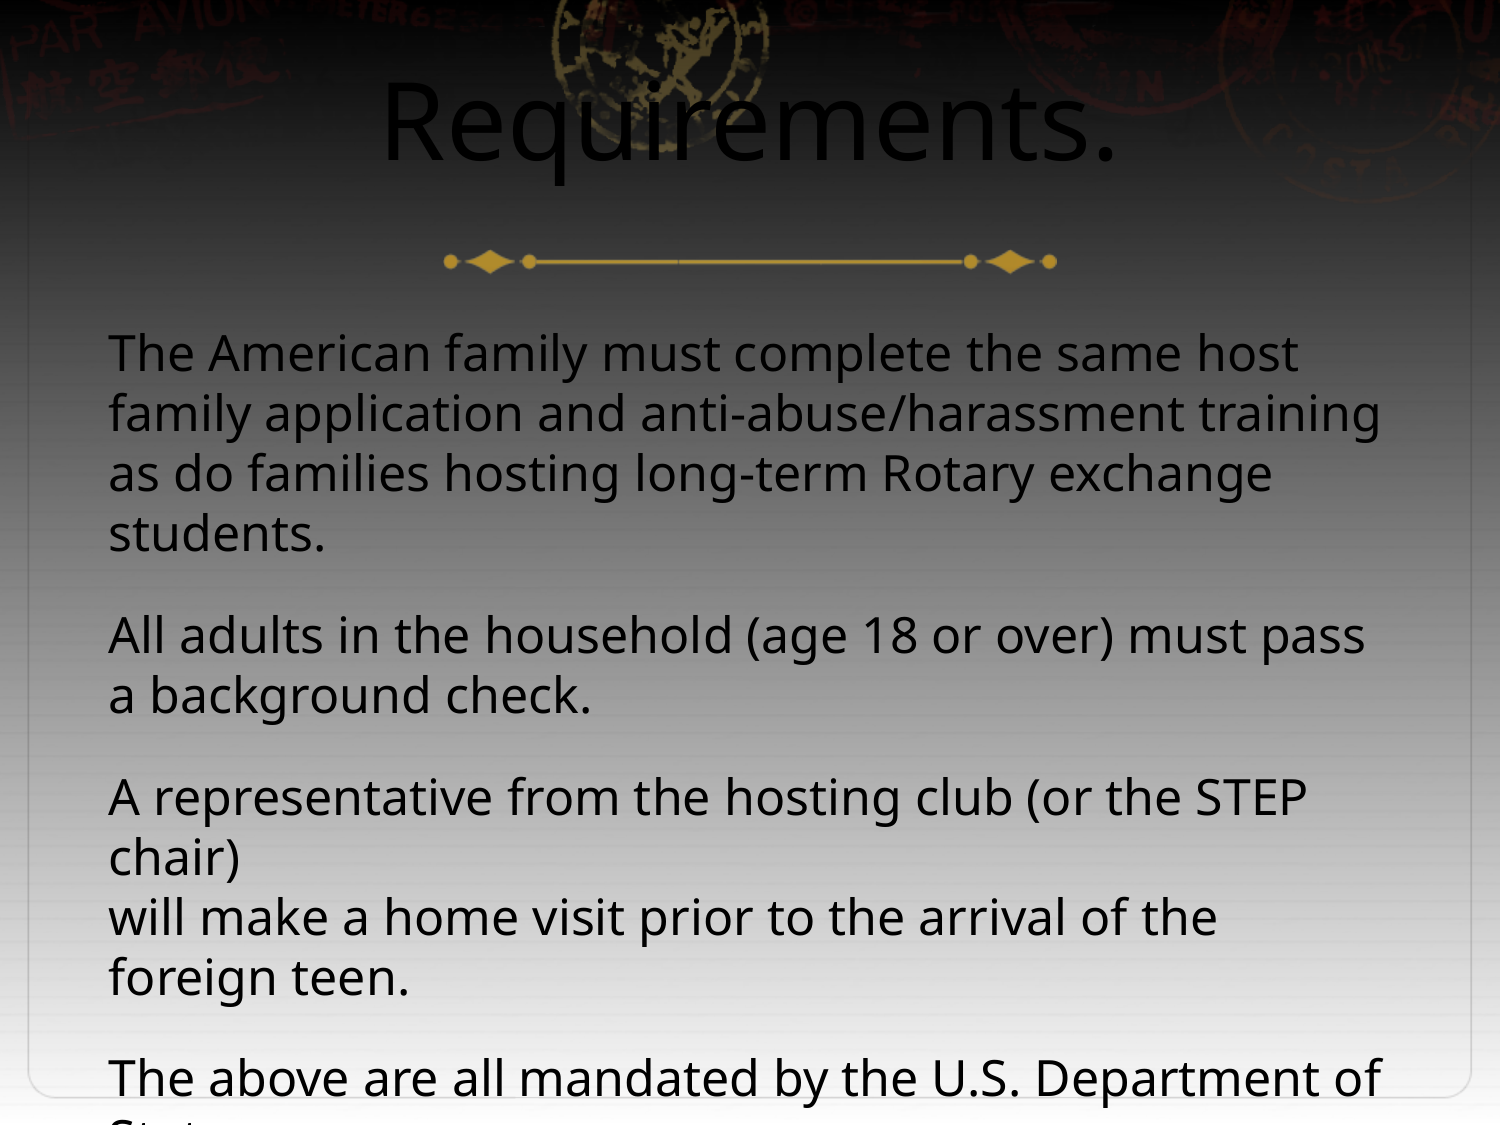

# Requirements.
The American family must complete the same host family application and anti-abuse/harassment training as do families hosting long-term Rotary exchange students.
All adults in the household (age 18 or over) must pass a background check.
A representative from the hosting club (or the STEP chair)
will make a home visit prior to the arrival of the foreign teen.
The above are all mandated by the U.S. Department of State.